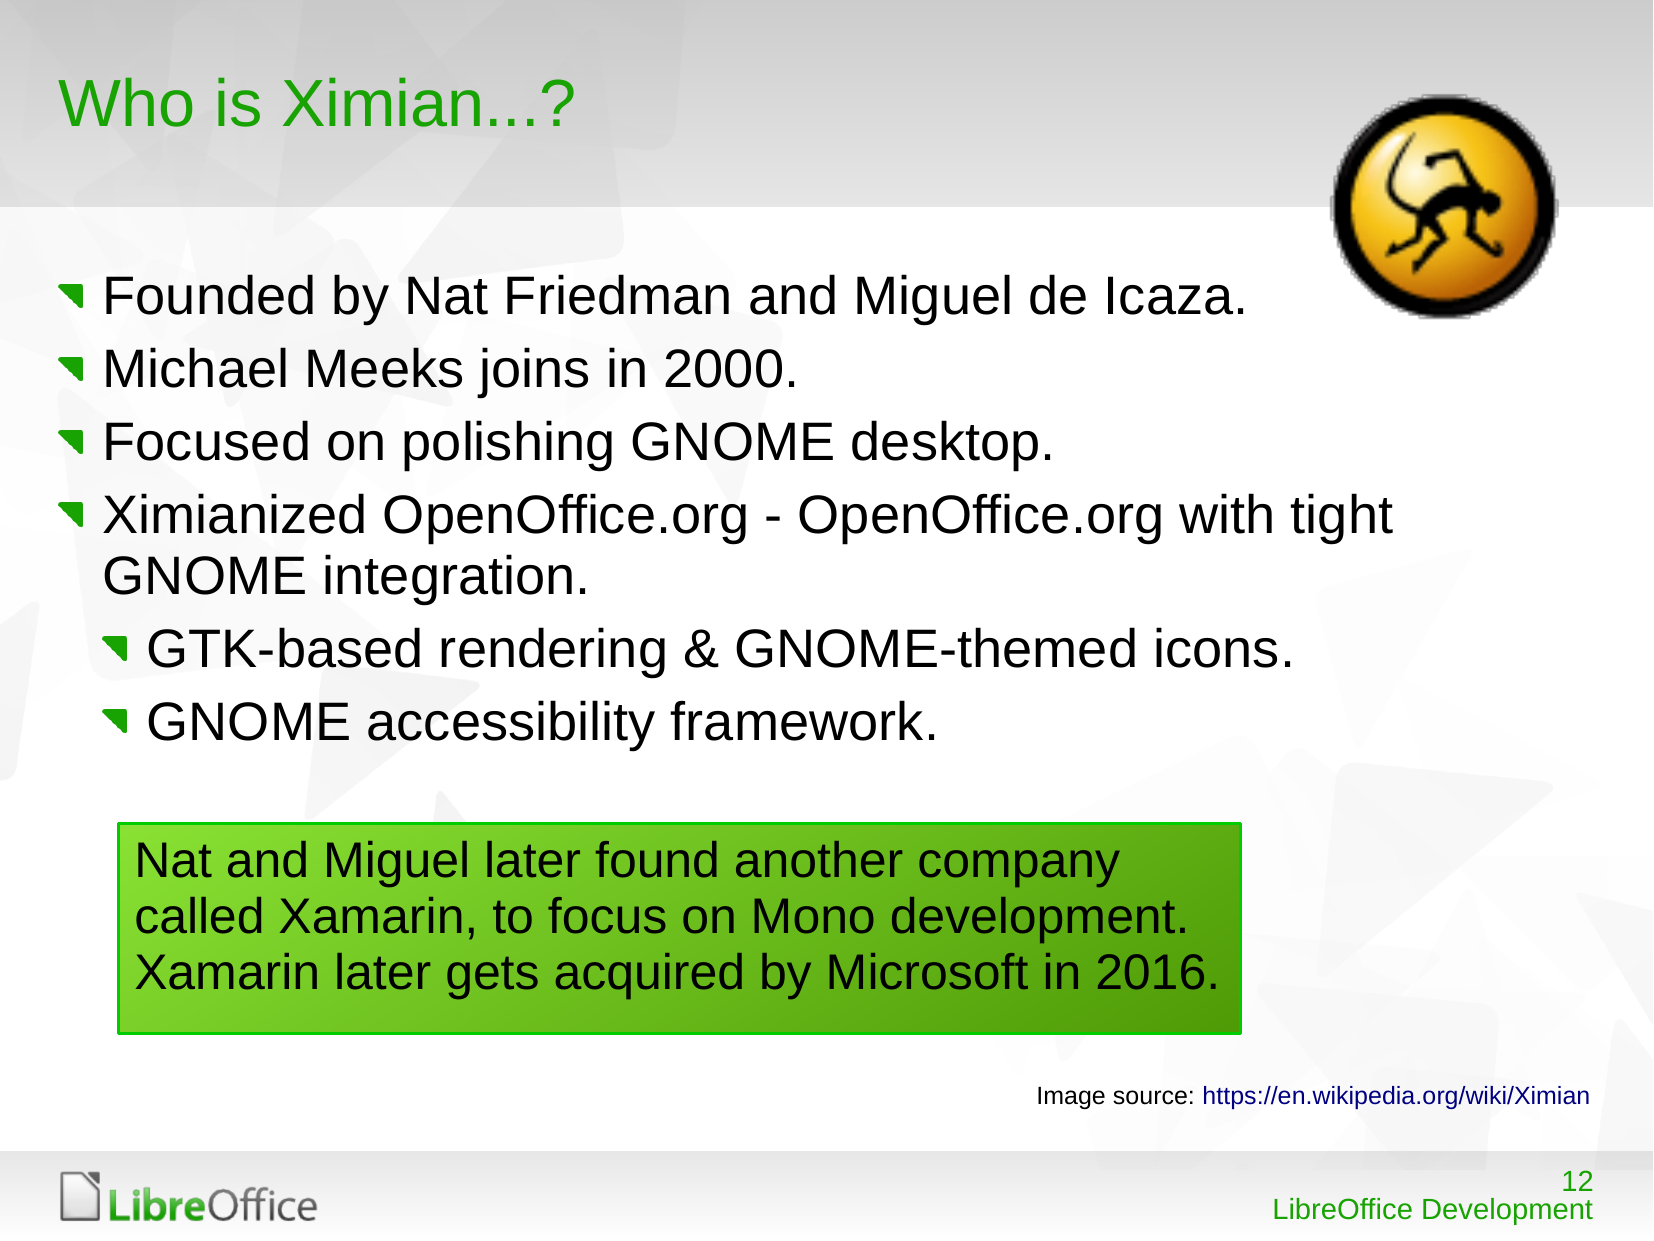

# Who is Ximian...?
Founded by Nat Friedman and Miguel de Icaza.
Michael Meeks joins in 2000.
Focused on polishing GNOME desktop.
Ximianized OpenOffice.org - OpenOffice.org with tight GNOME integration.
GTK-based rendering & GNOME-themed icons.
GNOME accessibility framework.
Nat and Miguel later found another company called Xamarin, to focus on Mono development. Xamarin later gets acquired by Microsoft in 2016.
Image source: https://en.wikipedia.org/wiki/Ximian
12
LibreOffice Development